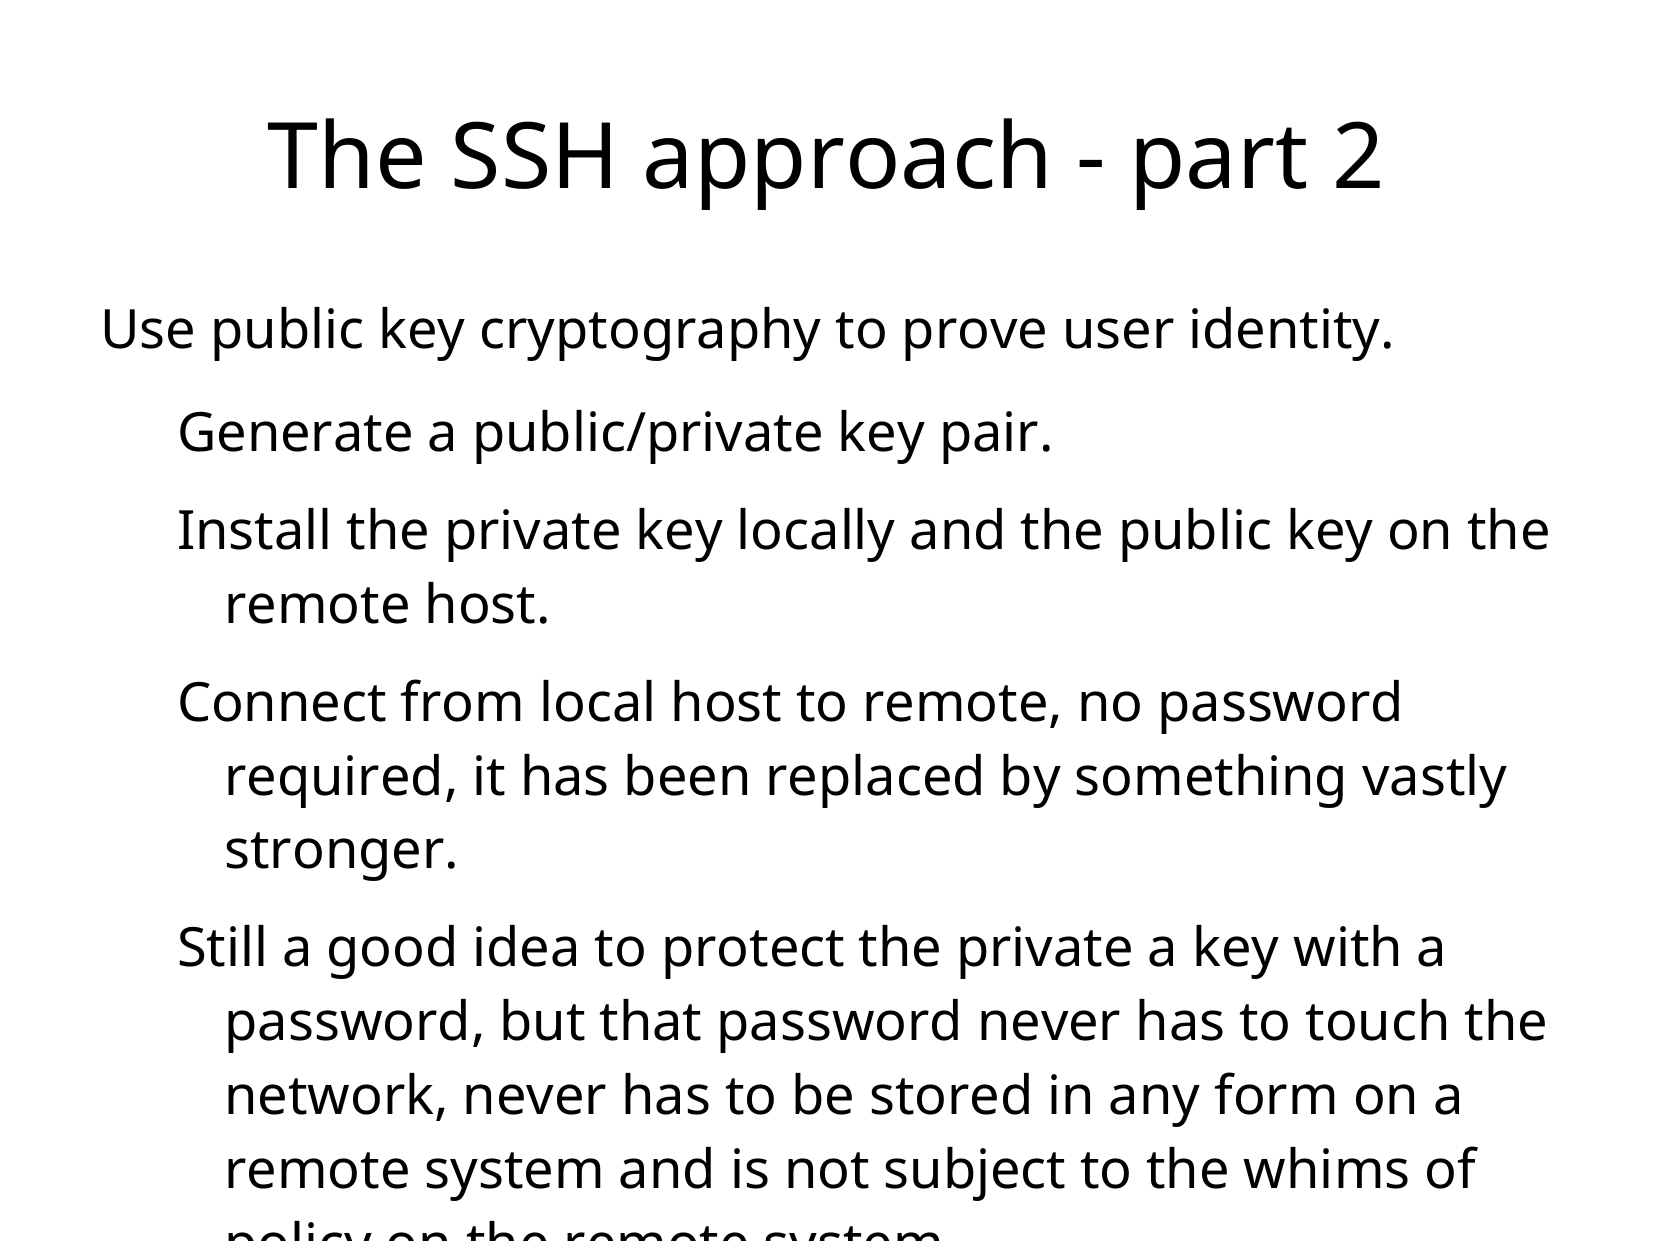

# The SSH approach - part 2
Use public key cryptography to prove user identity.
Generate a public/private key pair.
Install the private key locally and the public key on the remote host.
Connect from local host to remote, no password required, it has been replaced by something vastly stronger.
Still a good idea to protect the private a key with a password, but that password never has to touch the network, never has to be stored in any form on a remote system and is not subject to the whims of policy on the remote system.